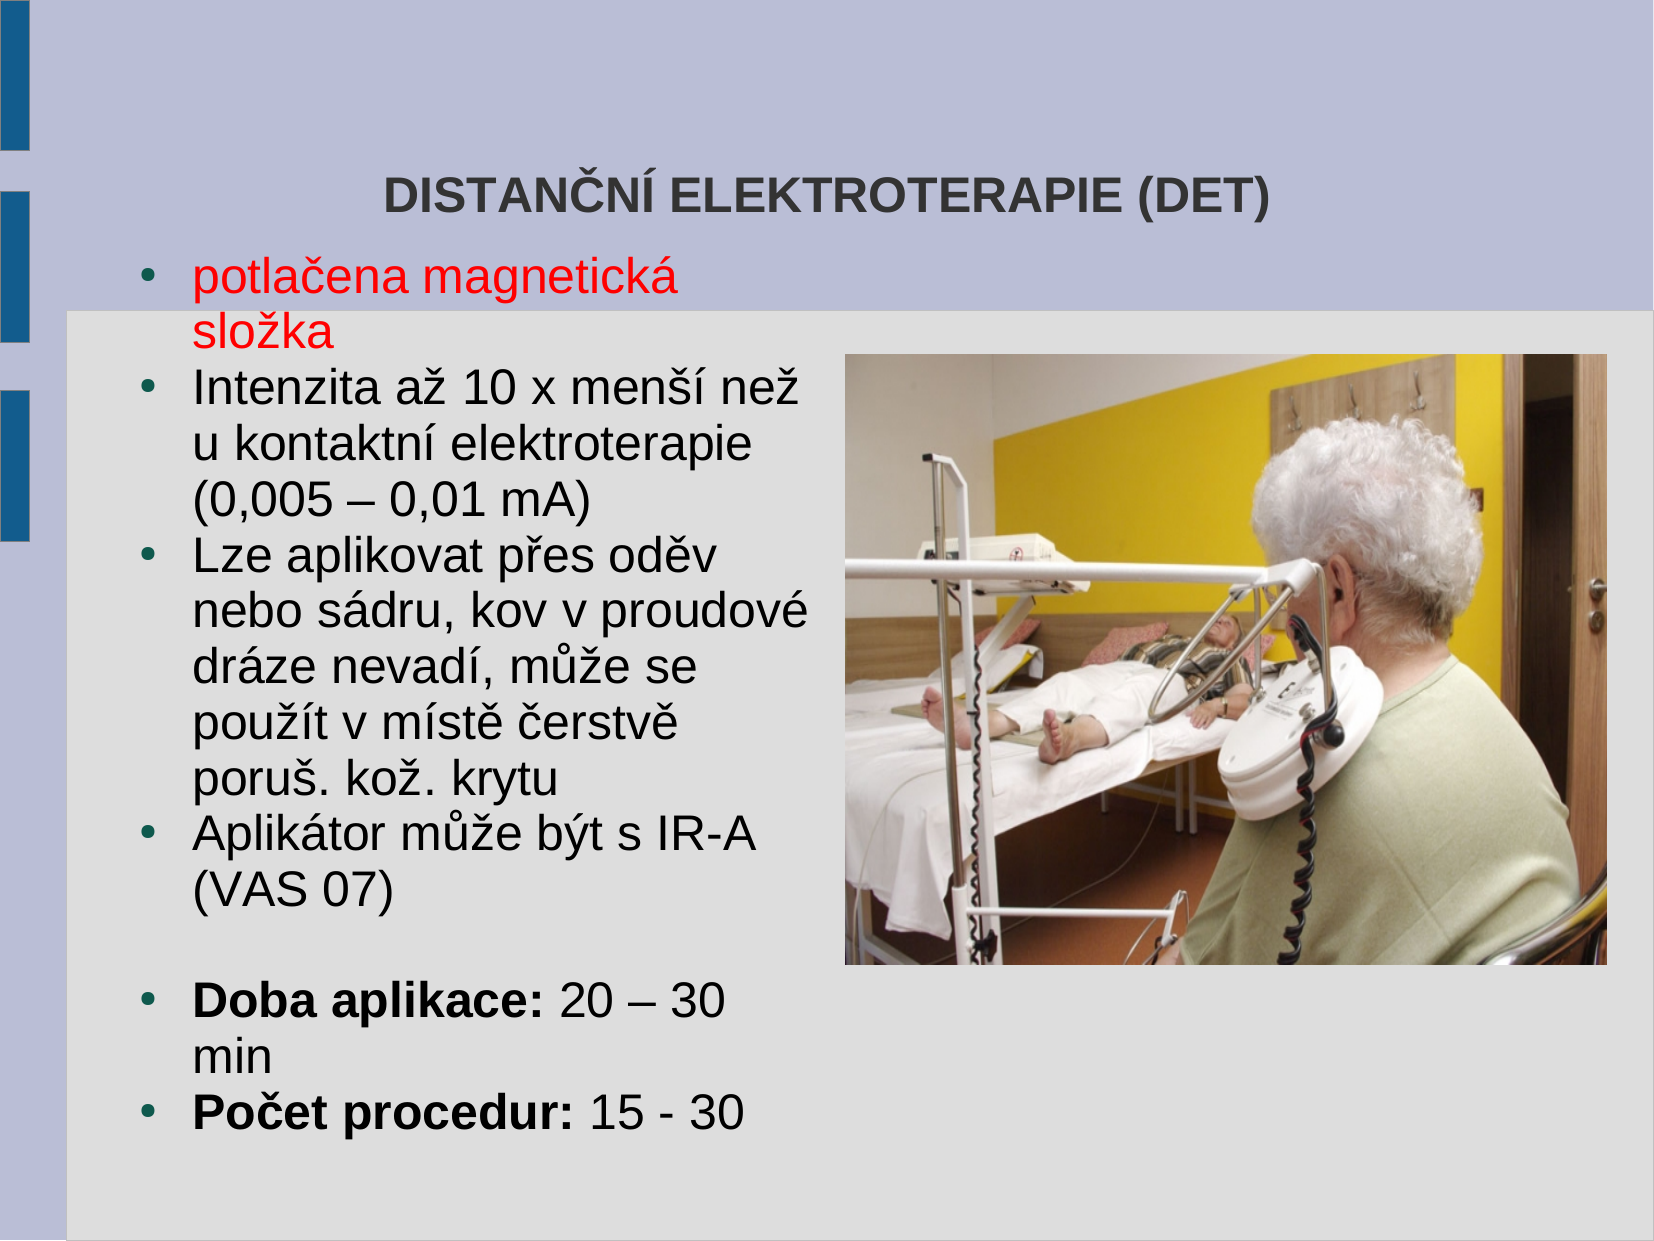

# DISTANČNÍ ELEKTROTERAPIE (DET)
potlačena magnetická složka
Intenzita až 10 x menší než u kontaktní elektroterapie (0,005 – 0,01 mA)
Lze aplikovat přes oděv nebo sádru, kov v proudové dráze nevadí, může se použít v místě čerstvě poruš. kož. krytu
Aplikátor může být s IR-A (VAS 07)
Doba aplikace: 20 – 30 min
Počet procedur: 15 - 30